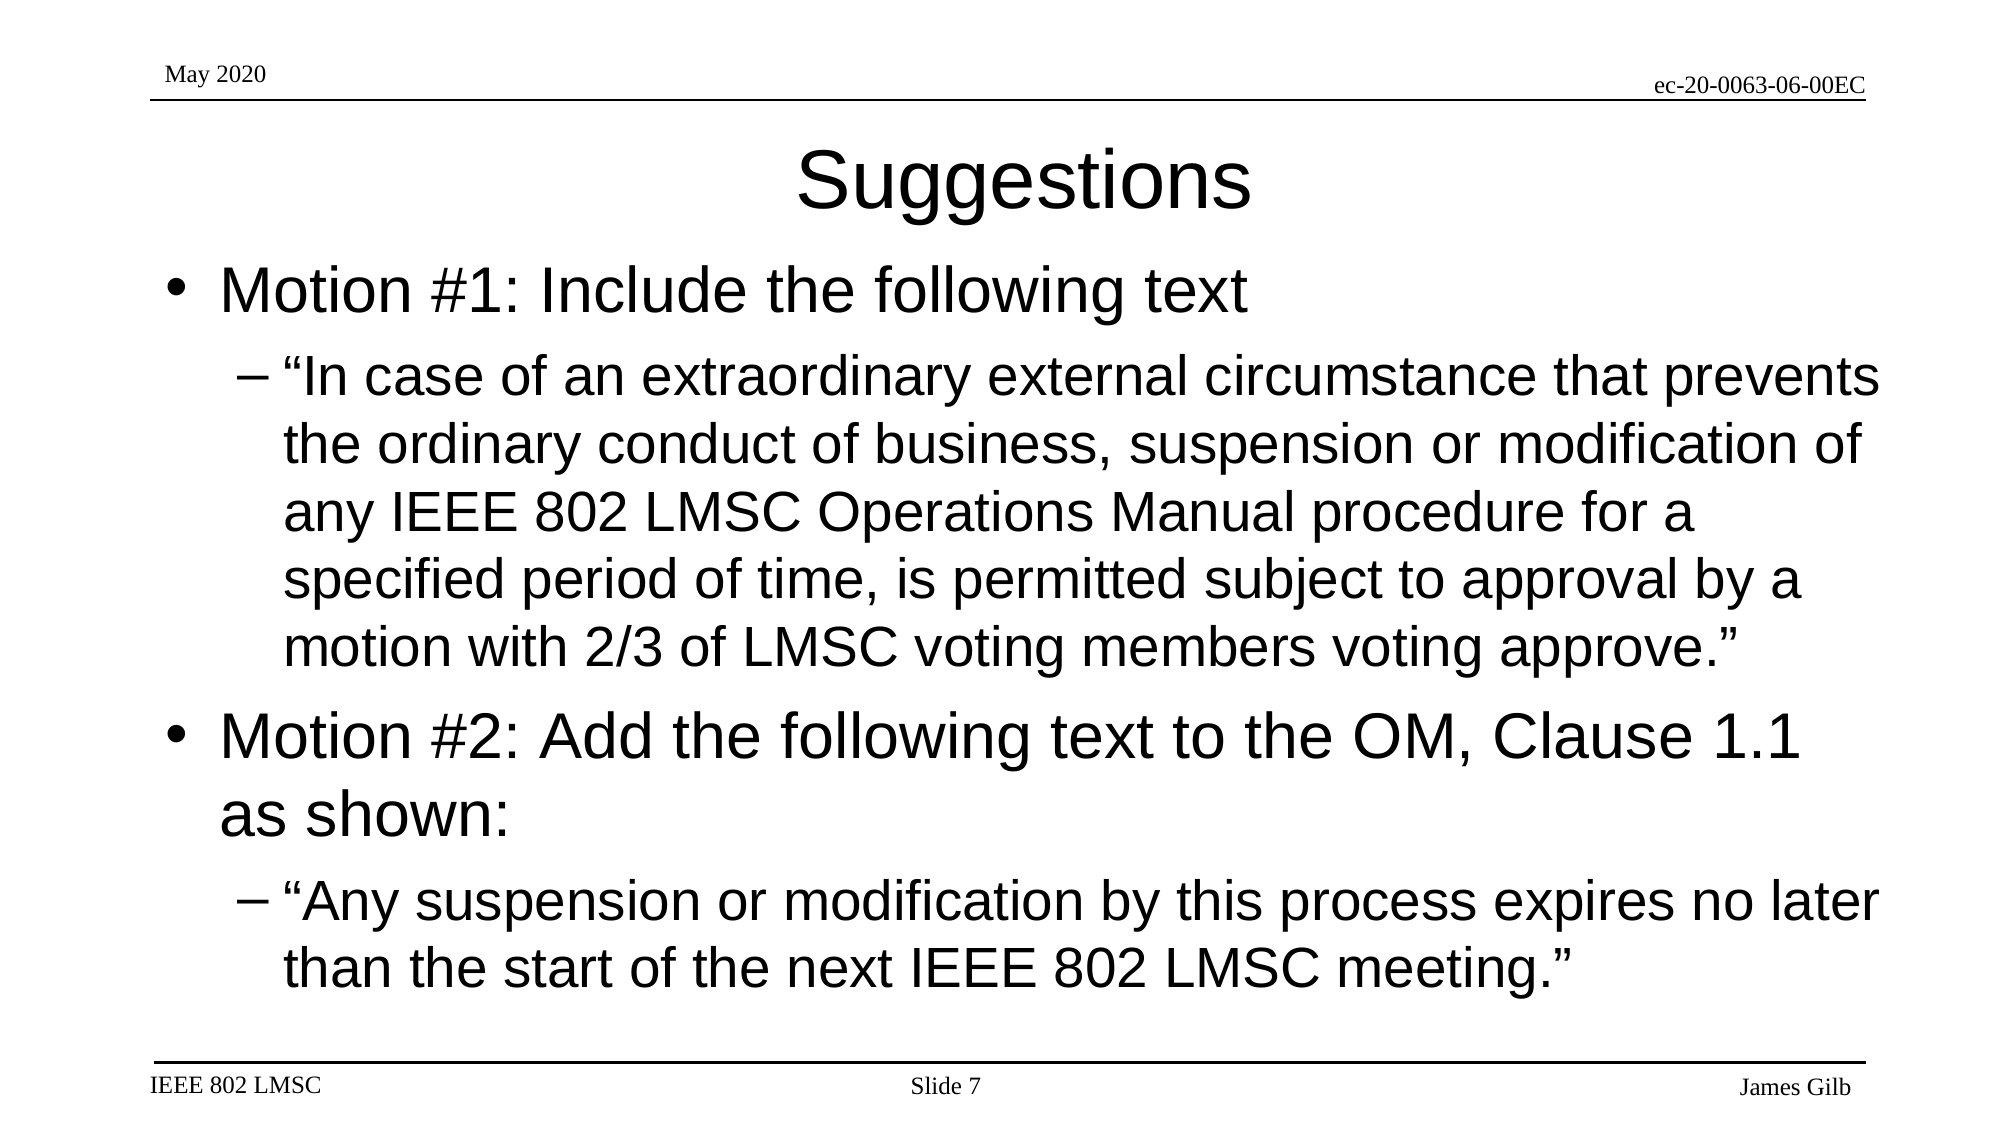

# Suggestions
Motion #1: Include the following text
“In case of an extraordinary external circumstance that prevents the ordinary conduct of business, suspension or modification of any IEEE 802 LMSC Operations Manual procedure for a specified period of time, is permitted subject to approval by a motion with 2/3 of LMSC voting members voting approve.”
Motion #2: Add the following text to the OM, Clause 1.1 as shown:
“Any suspension or modification by this process expires no later than the start of the next IEEE 802 LMSC meeting.”
7